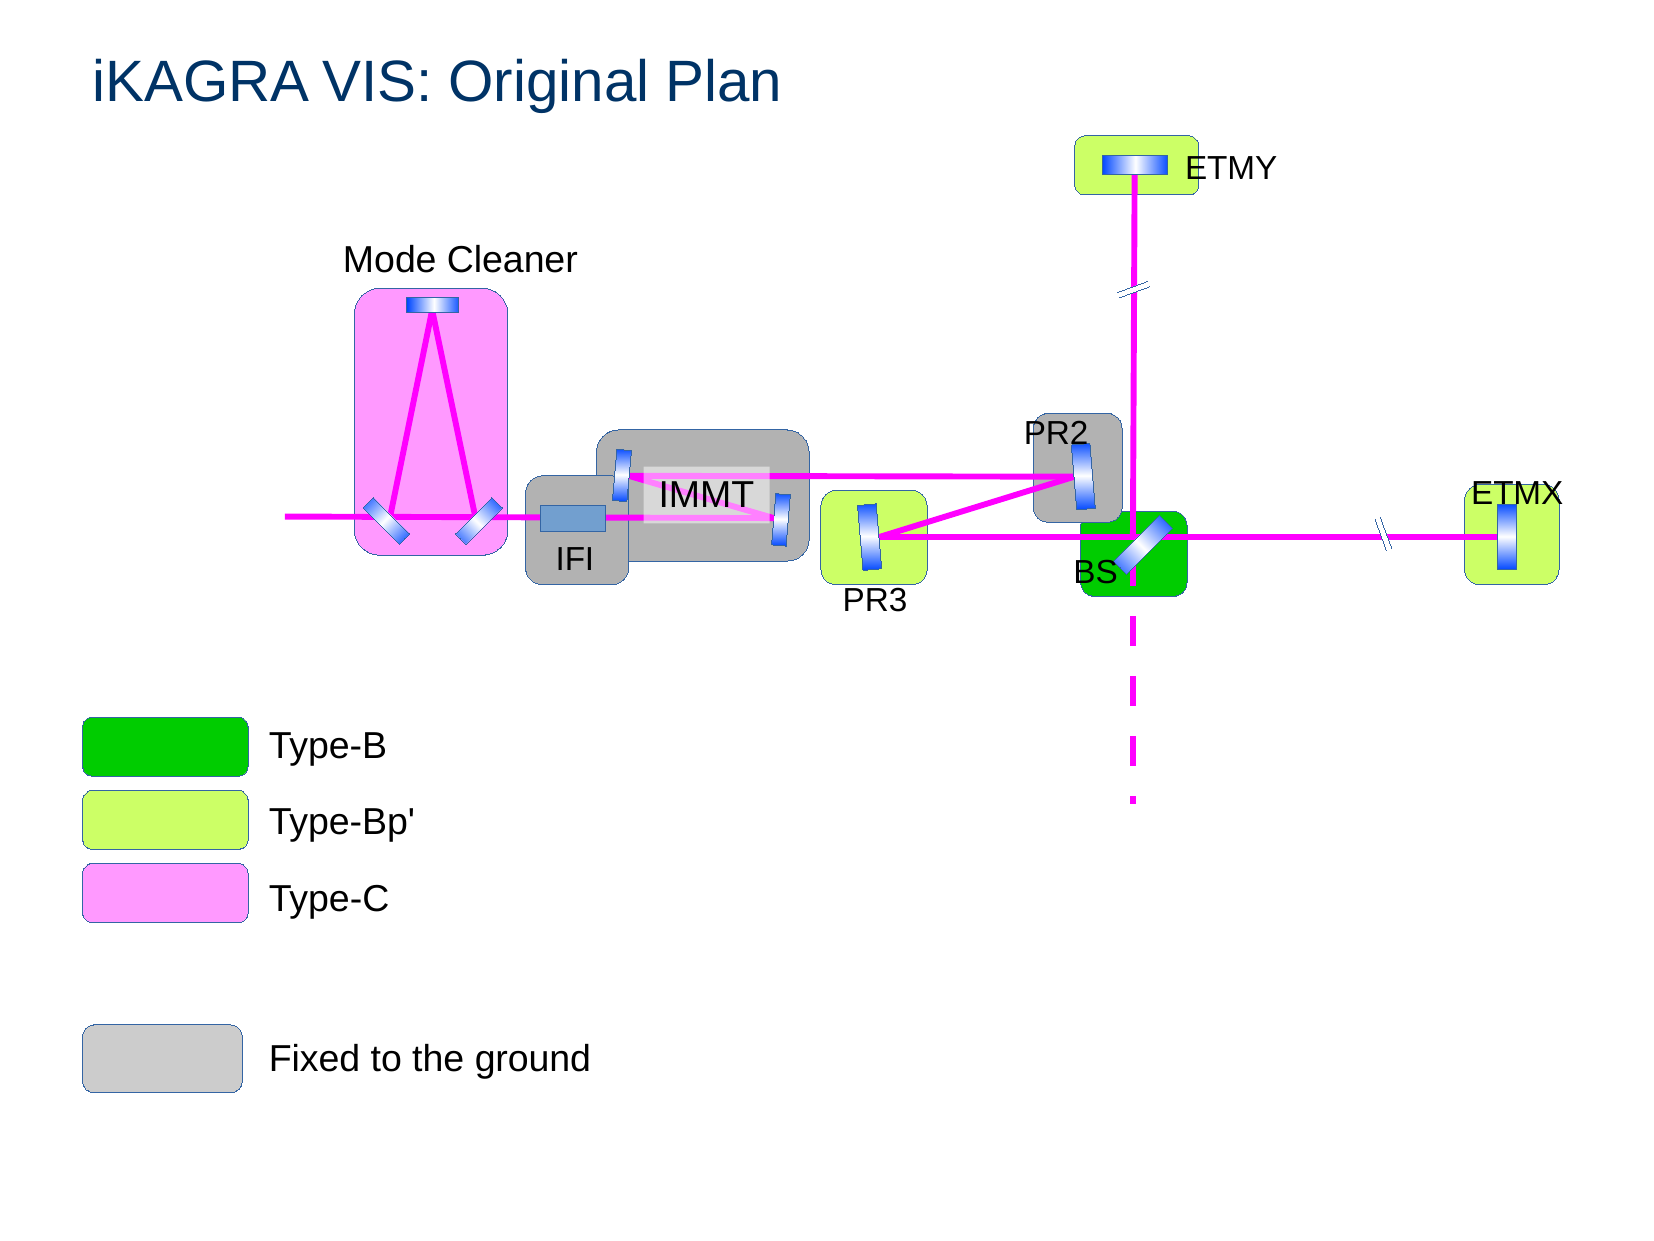

iKAGRA VIS: Original Plan
ETMY
Mode Cleaner
PR2
IMMT
ETMX
IFI
BS
PR3
Type-B
Type-Bp'
Type-C
Fixed to the ground